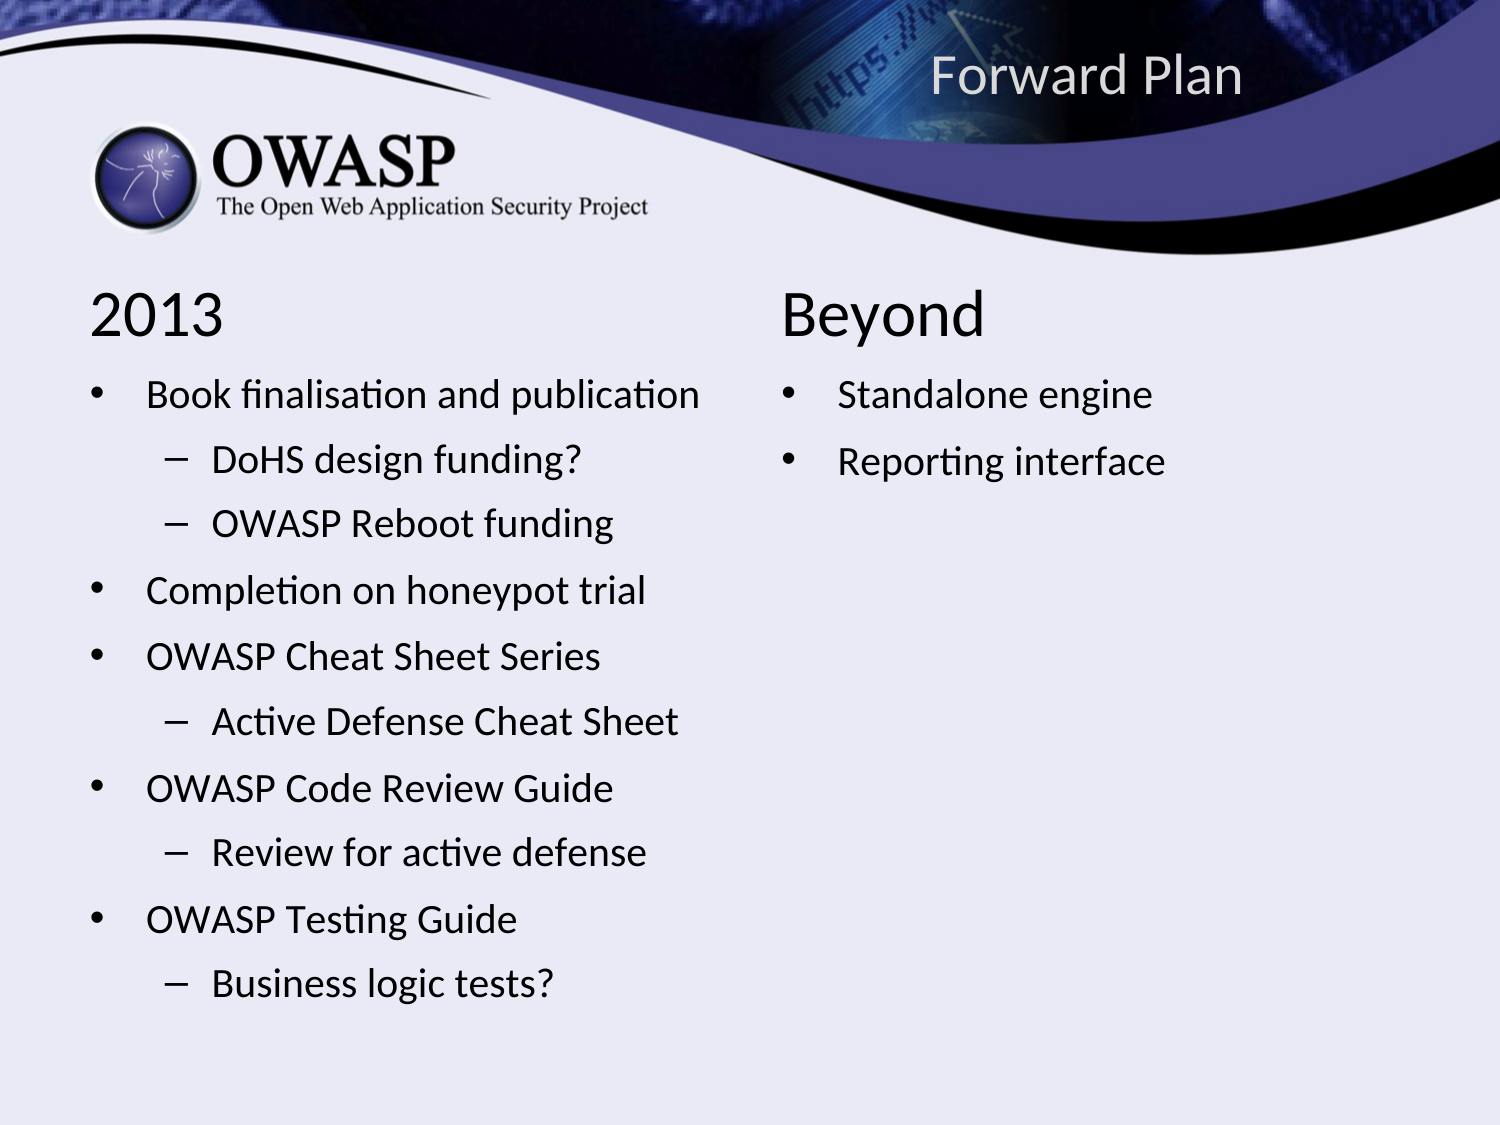

# Forward Plan
2013
Book finalisation and publication
DoHS design funding?
OWASP Reboot funding
Completion on honeypot trial
OWASP Cheat Sheet Series
Active Defense Cheat Sheet
OWASP Code Review Guide
Review for active defense
OWASP Testing Guide
Business logic tests?
Beyond
Standalone engine
Reporting interface